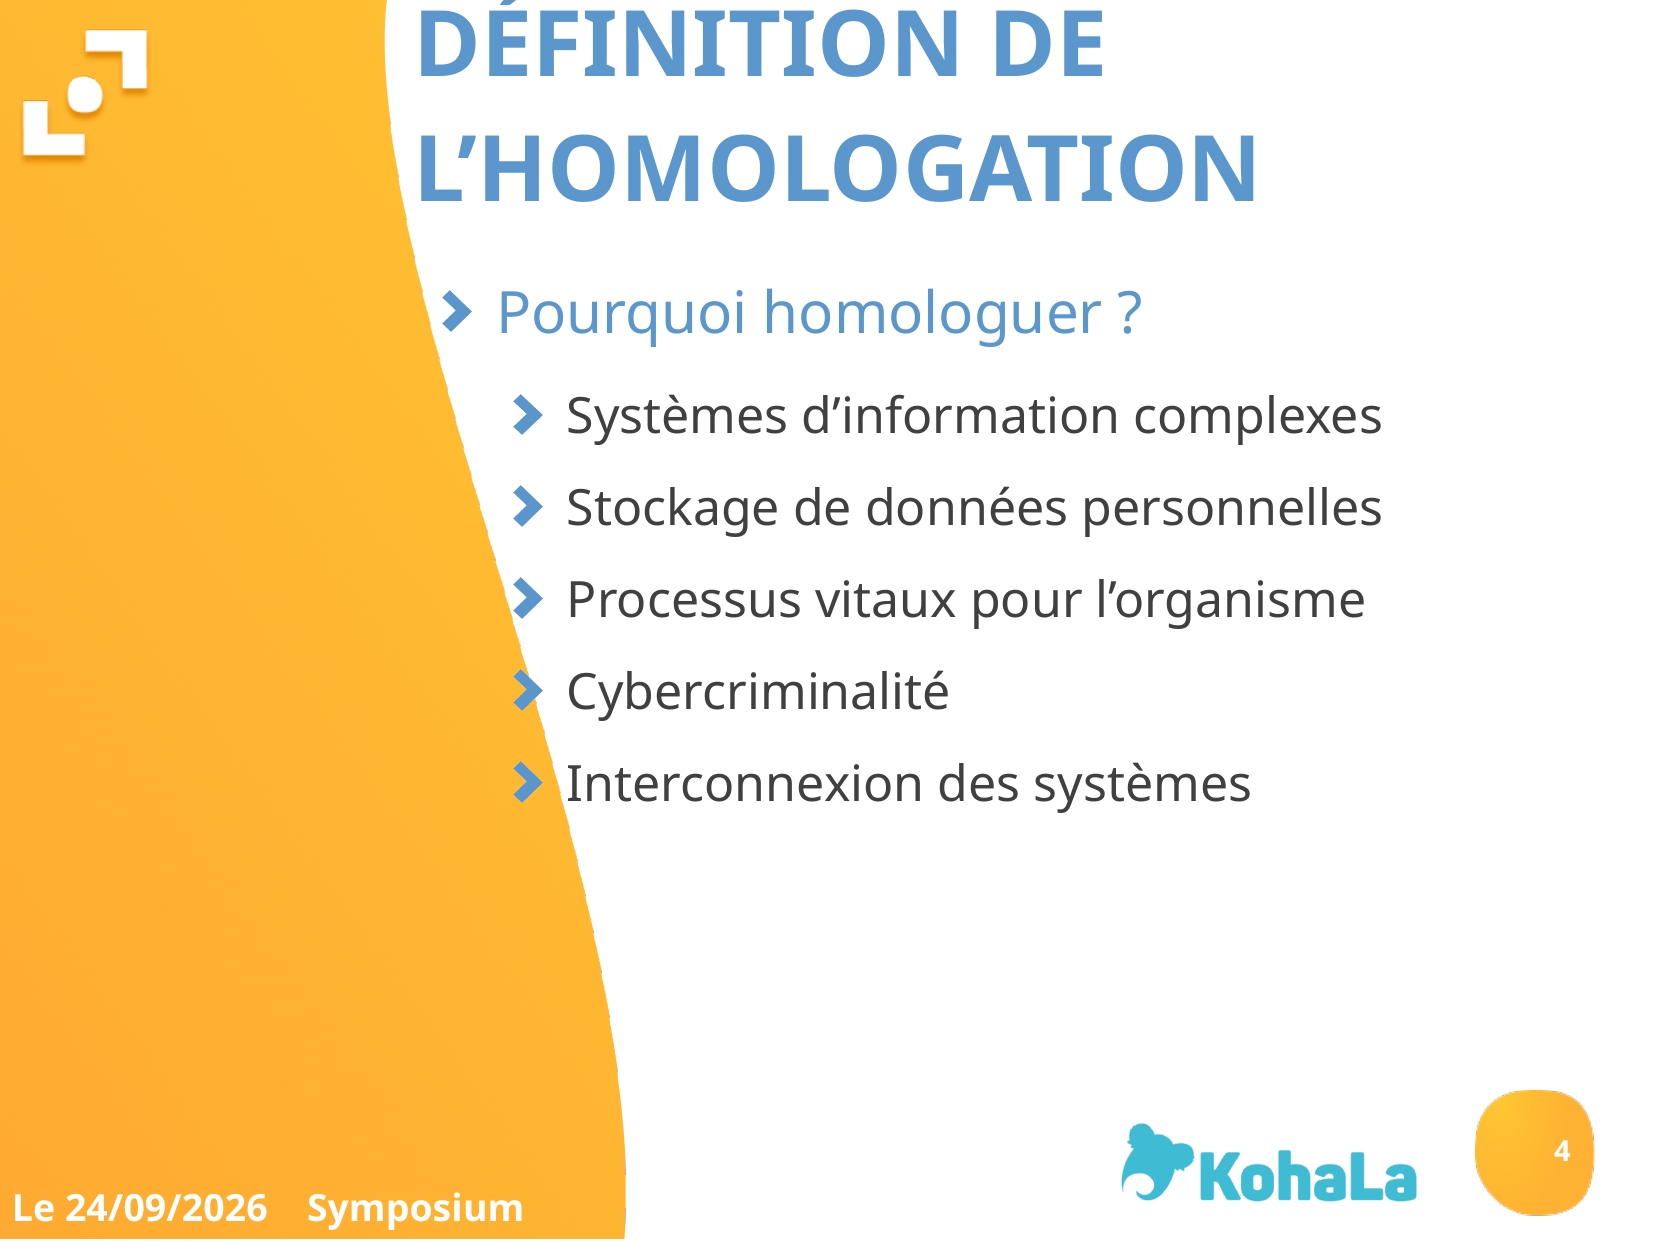

# Définition de l’homologation
Pourquoi homologuer ?
Systèmes d’information complexes
Stockage de données personnelles
Processus vitaux pour l’organisme
Cybercriminalité
Interconnexion des systèmes
4